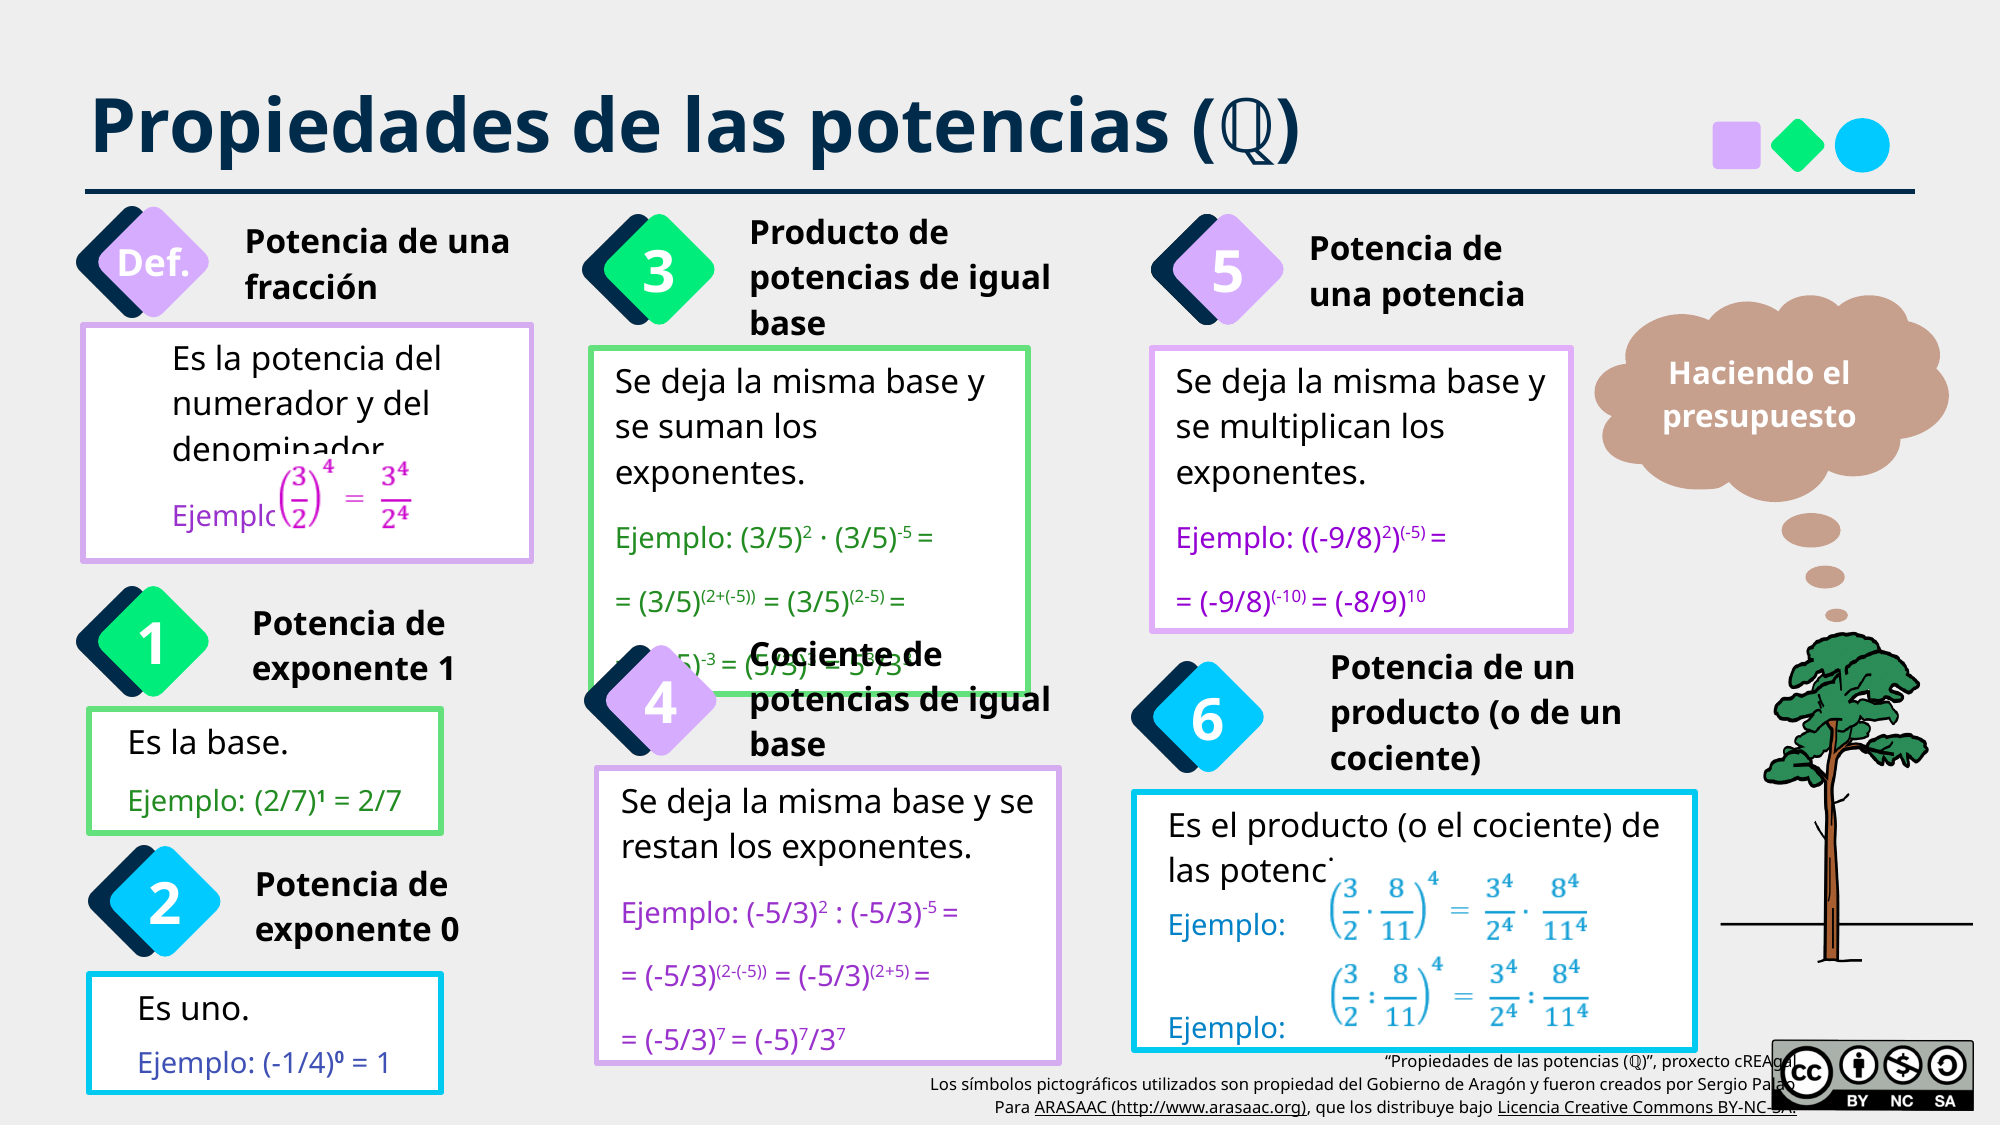

# Propiedades de las potencias (ℚ)
Producto de potencias de igual base
Def.
Potencia de una fracción
3
5
5
Potencia de una potencia
Haciendo el presupuesto
Es la potencia del numerador y del denominador.
Ejemplo:
Se deja la misma base y se suman los exponentes.
Ejemplo: (3/5)2 · (3/5)-5 =
= (3/5)(2+(-5)) = (3/5)(2-5) =
= (3/5)-3 = (5/3)3 = 53/33
Se deja la misma base y se multiplican los exponentes.
Ejemplo: ((-9/8)2)(-5) =
= (-9/8)(-10) = (-8/9)10
1
Potencia de exponente 1
Cociente de potencias de igual base
Potencia de un producto (o de un cociente)
4
6
Es la base.
Ejemplo: (2/7)1 = 2/7
Se deja la misma base y se restan los exponentes.
Ejemplo: (-5/3)2 : (-5/3)-5 =
= (-5/3)(2-(-5)) = (-5/3)(2+5) =
= (-5/3)7 = (-5)7/37
Es el producto (o el cociente) de las potencias.
Ejemplo:
Ejemplo:
Potencia de exponente 0
2
Es uno.
Ejemplo: (-1/4)0 = 1
“Propiedades de las potencias (ℚ)”, proxecto cREAgal
Los símbolos pictográficos utilizados son propiedad del Gobierno de Aragón y fueron creados por Sergio Palao
 Para ARASAAC (http://www.arasaac.org), que los distribuye bajo Licencia Creative Commons BY-NC-SA.
Def.
Def.